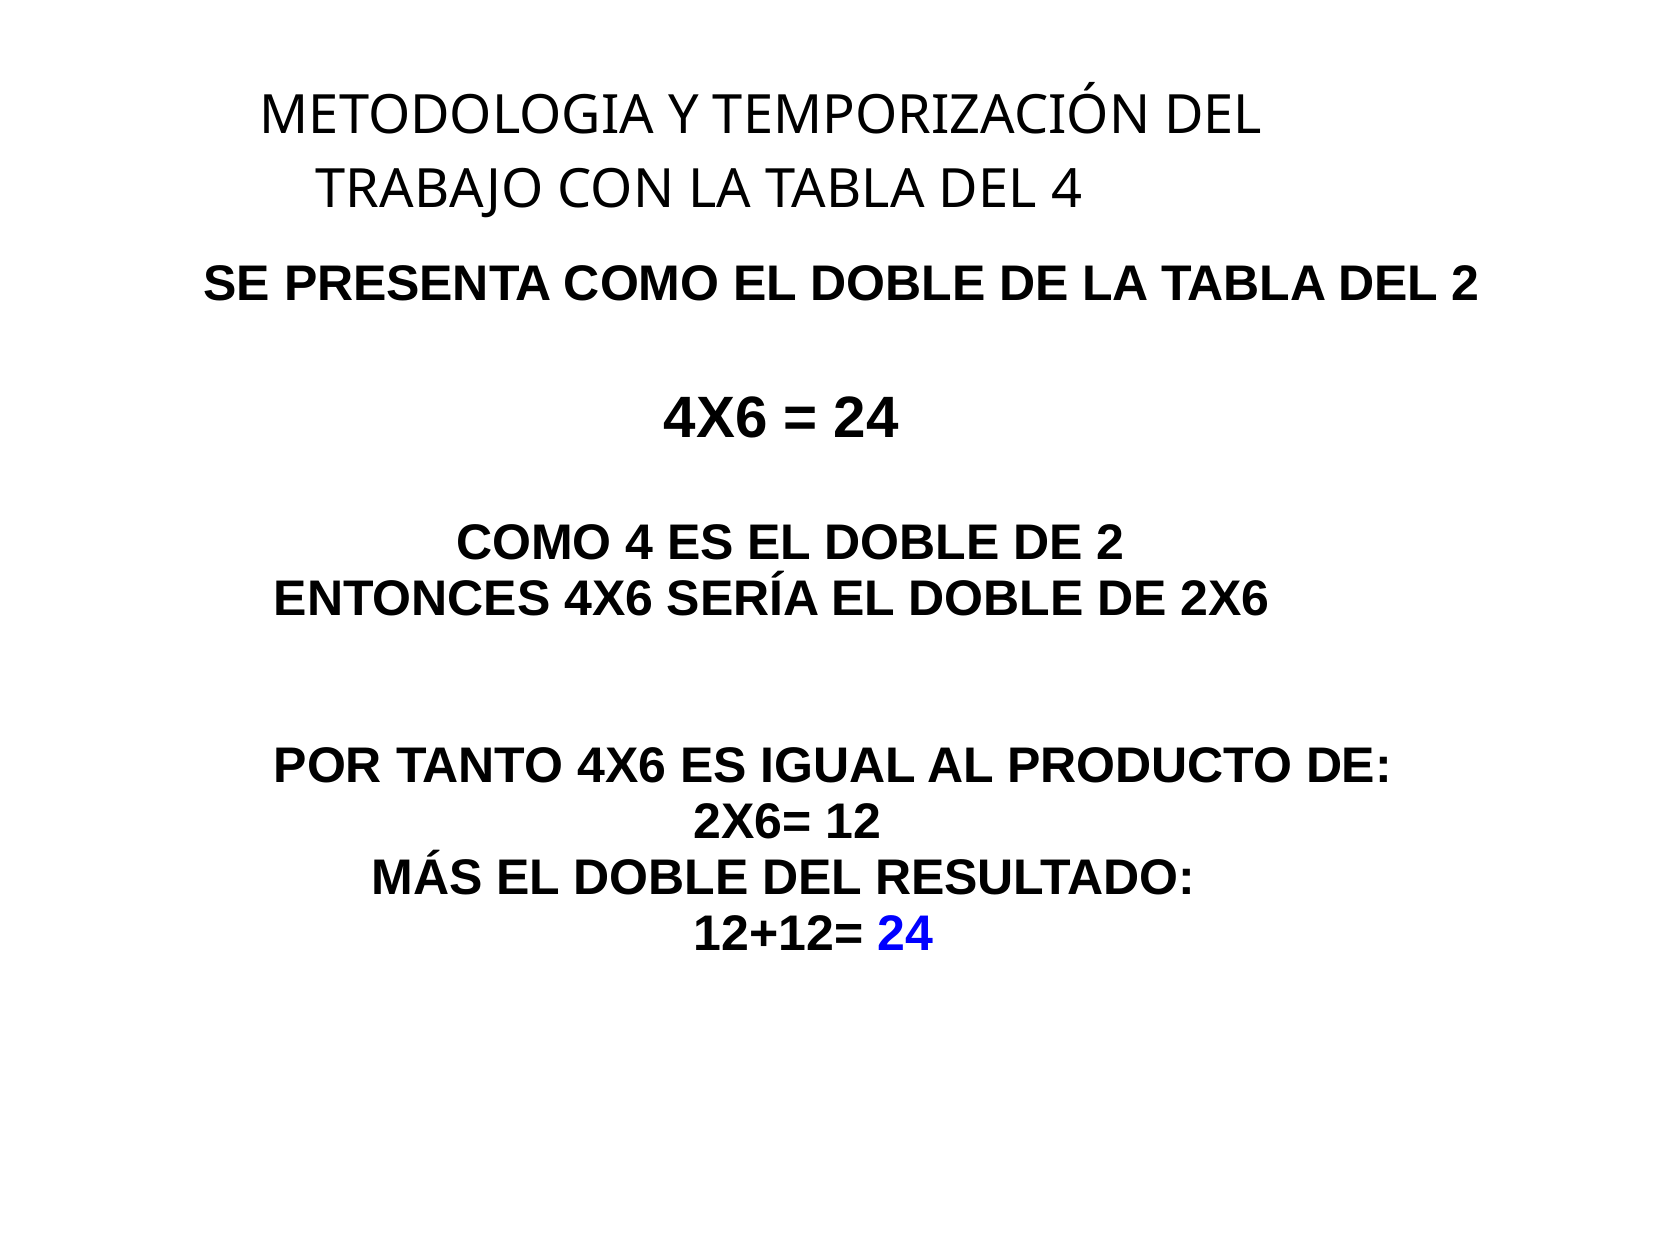

METODOLOGIA Y TEMPORIZACIÓN DEL
 TRABAJO CON LA TABLA DEL 4
SE PRESENTA COMO EL DOBLE DE LA TABLA DEL 2
 4X6 = 24
 COMO 4 ES EL DOBLE DE 2
ENTONCES 4X6 SERÍA EL DOBLE DE 2X6
POR TANTO 4X6 ES IGUAL AL PRODUCTO DE:
 2X6= 12
 MÁS EL DOBLE DEL RESULTADO:
 12+12= 24